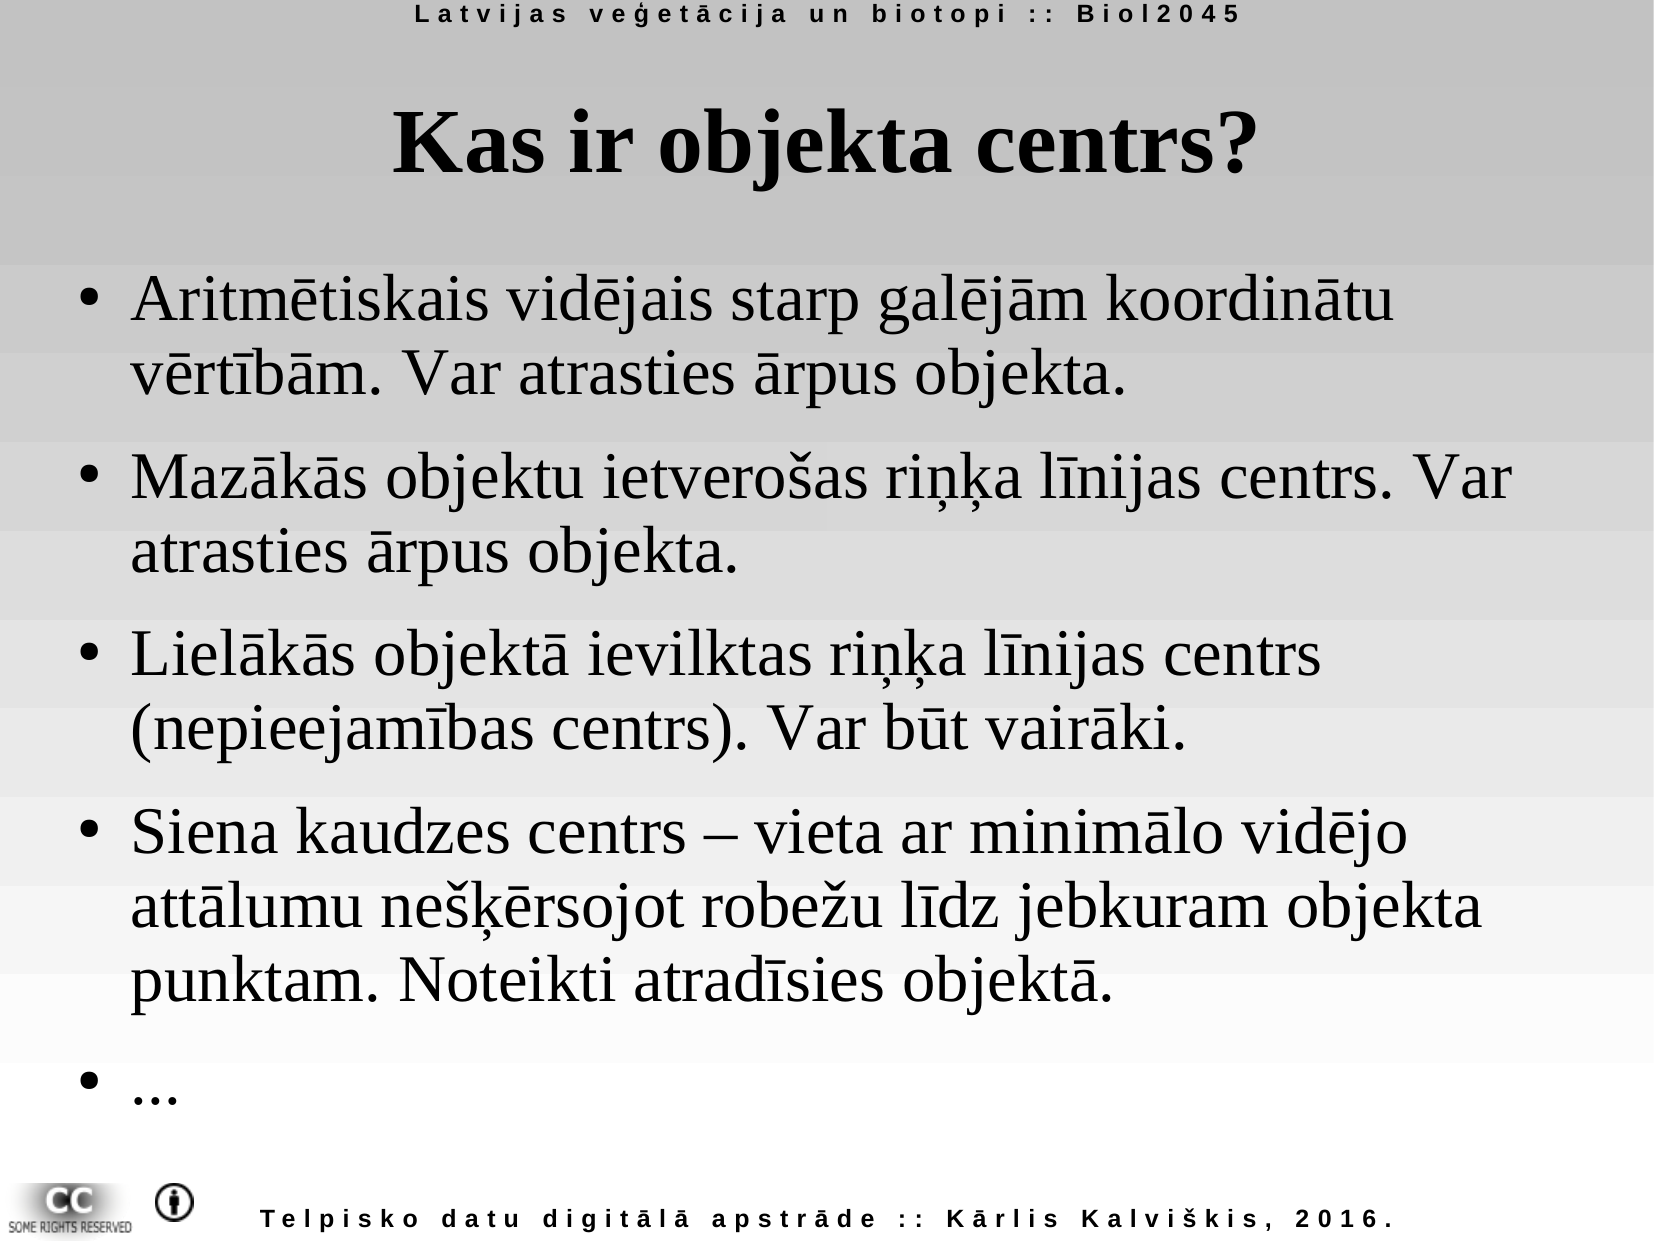

# Kas ir objekta centrs?
Aritmētiskais vidējais starp galējām koordinātu vērtībām. Var atrasties ārpus objekta.
Mazākās objektu ietverošas riņķa līnijas centrs. Var atrasties ārpus objekta.
Lielākās objektā ievilktas riņķa līnijas centrs (nepieejamības centrs). Var būt vairāki.
Siena kaudzes centrs – vieta ar minimālo vidējo attālumu nešķērsojot robežu līdz jebkuram objekta punktam. Noteikti atradīsies objektā.
...